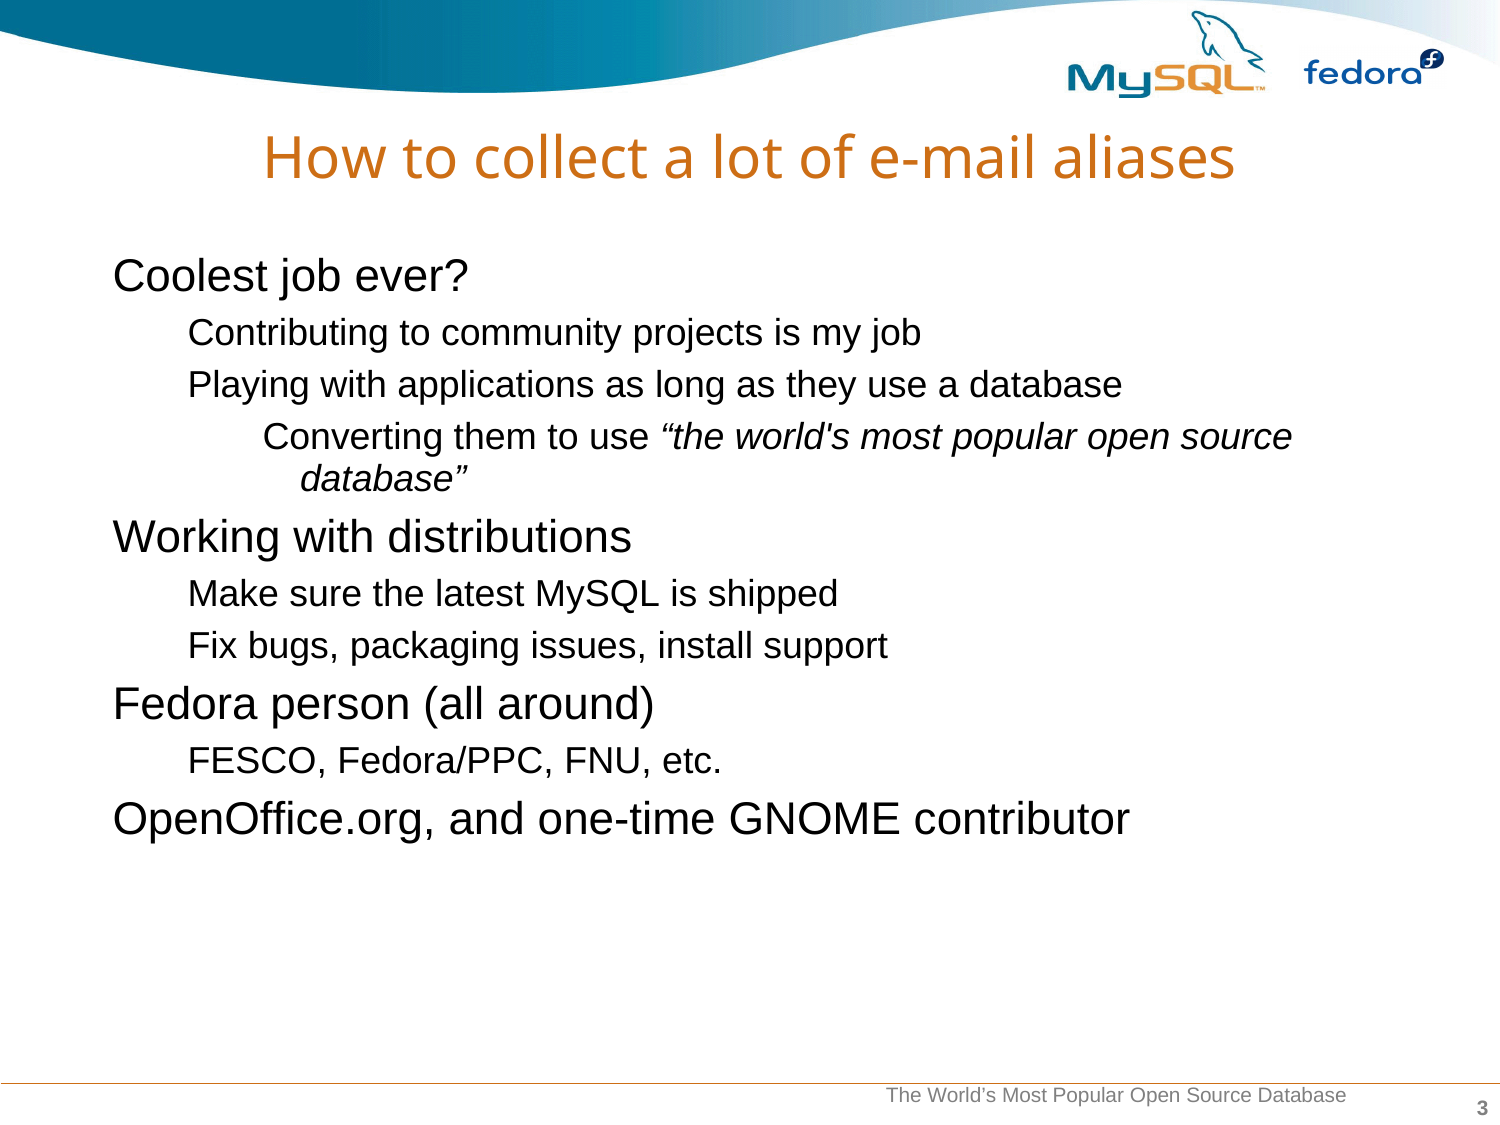

# How to collect a lot of e-mail aliases
Coolest job ever?
Contributing to community projects is my job
Playing with applications as long as they use a database
Converting them to use “the world's most popular open source database”
Working with distributions
Make sure the latest MySQL is shipped
Fix bugs, packaging issues, install support
Fedora person (all around)
FESCO, Fedora/PPC, FNU, etc.
OpenOffice.org, and one-time GNOME contributor